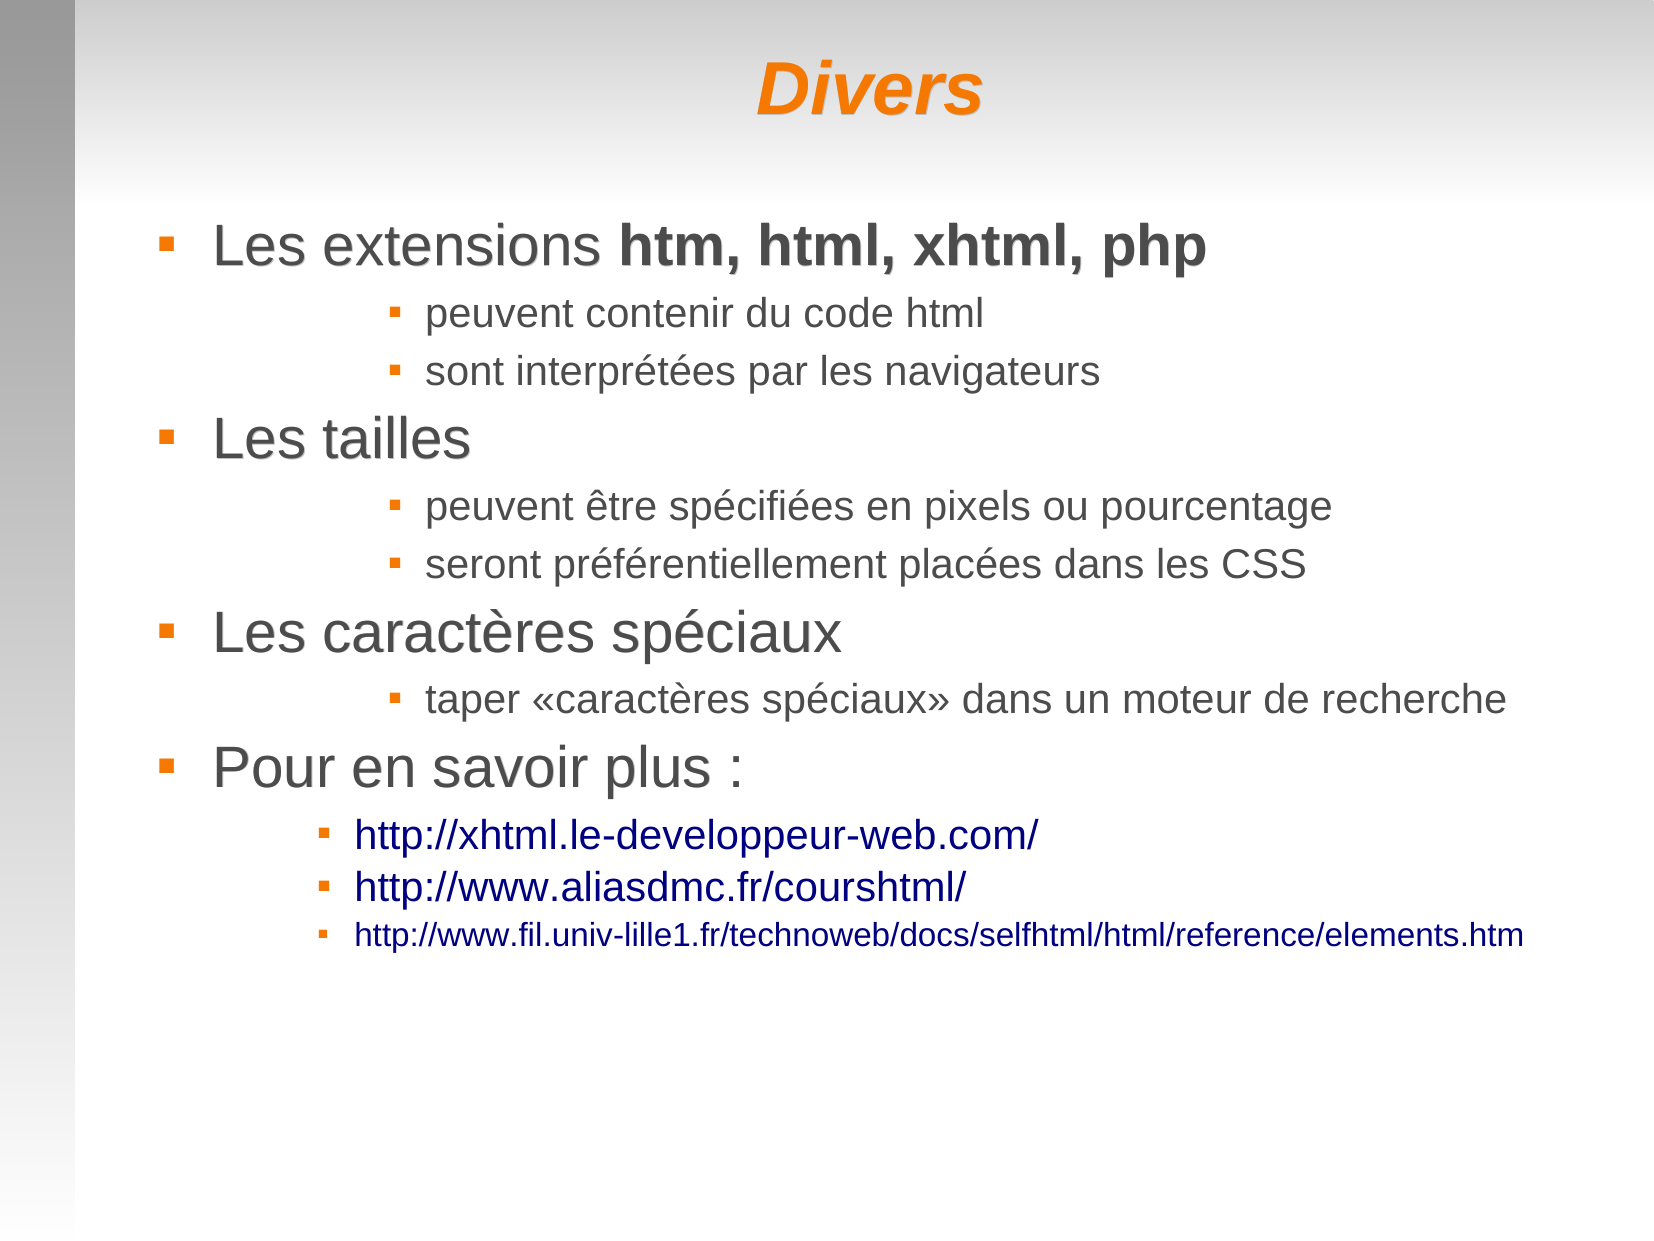

# Divers
Les extensions htm, html, xhtml, php
peuvent contenir du code html
sont interprétées par les navigateurs
Les tailles
peuvent être spécifiées en pixels ou pourcentage
seront préférentiellement placées dans les CSS
Les caractères spéciaux
taper «caractères spéciaux» dans un moteur de recherche
Pour en savoir plus :
http://xhtml.le-developpeur-web.com/
http://www.aliasdmc.fr/courshtml/
http://www.fil.univ-lille1.fr/technoweb/docs/selfhtml/html/reference/elements.htm